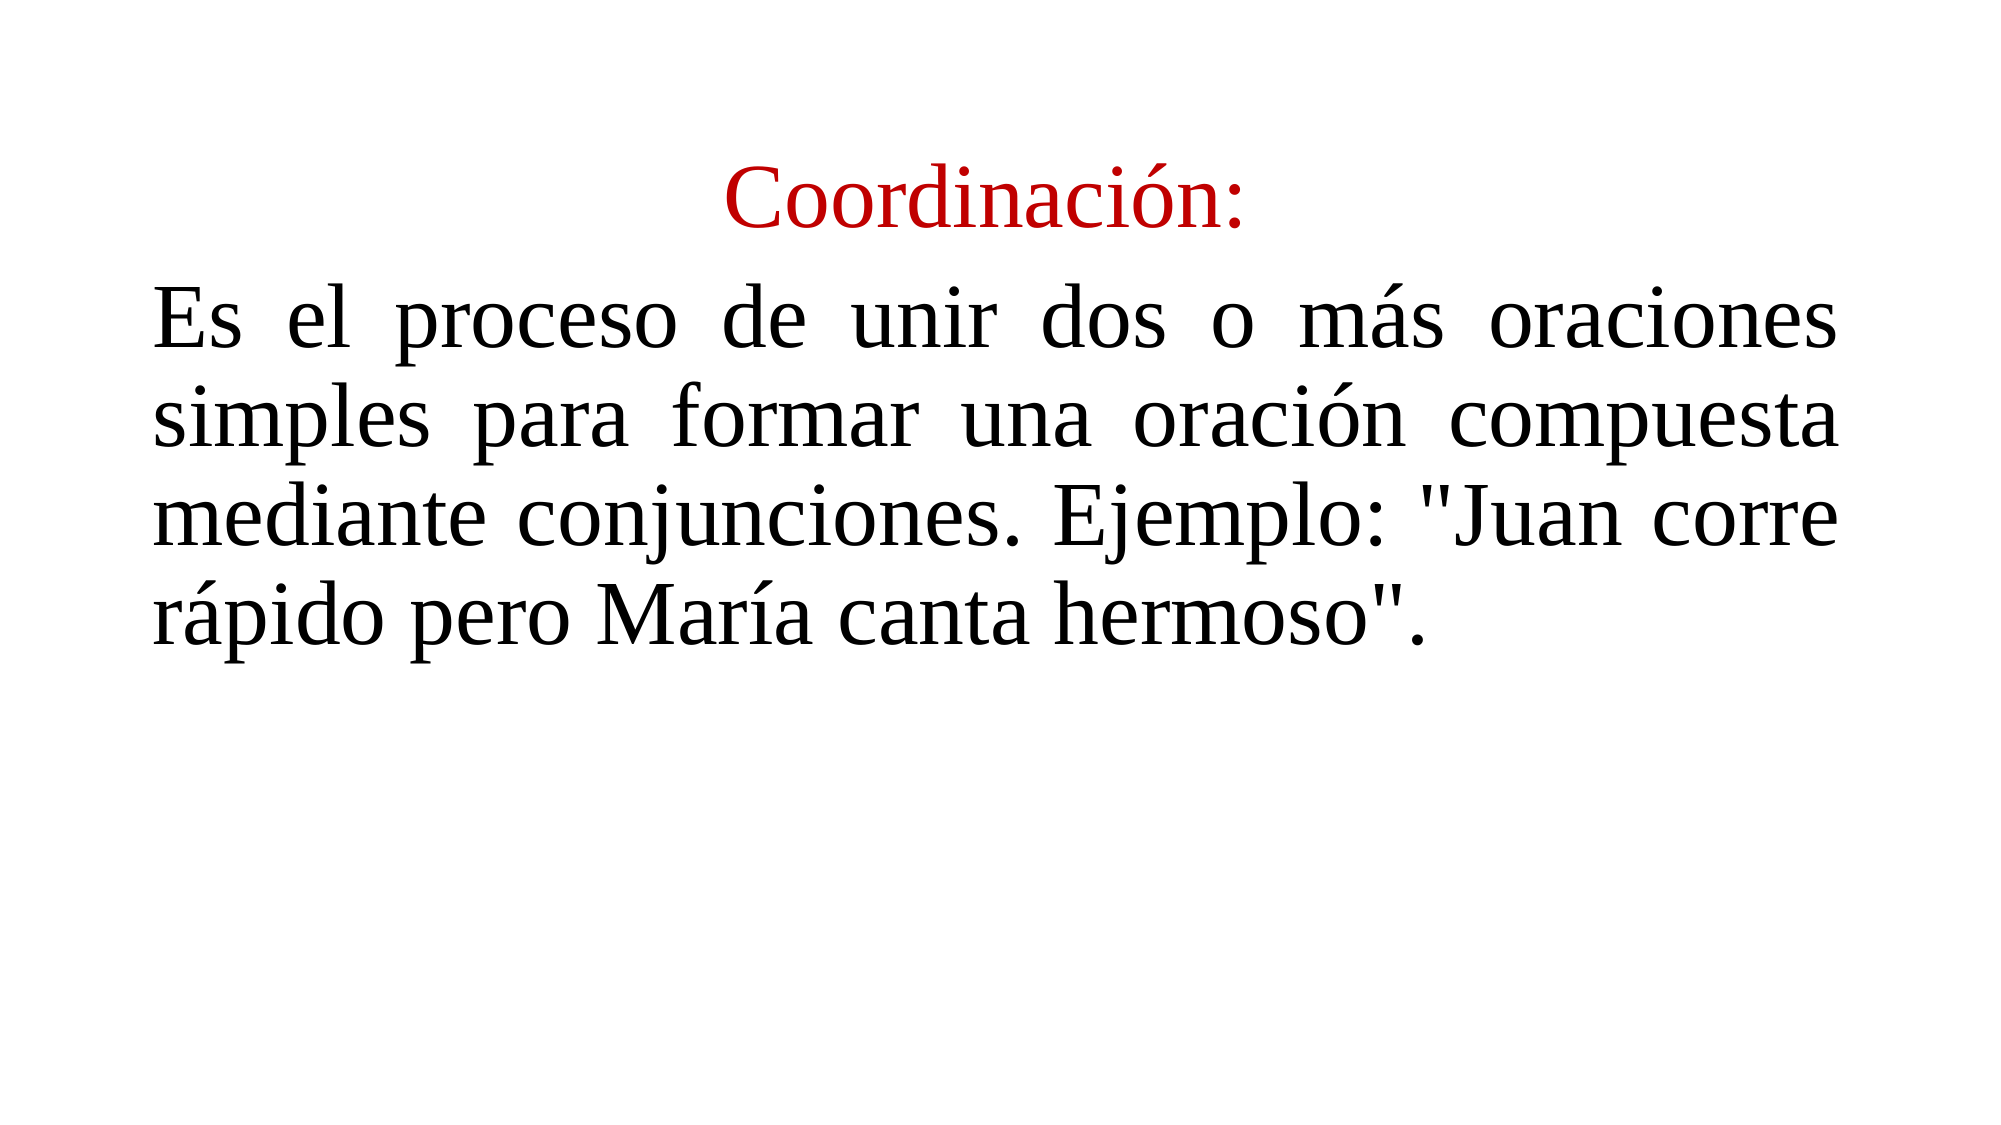

# Coordinación:
Es el proceso de unir dos o más oraciones simples para formar una oración compuesta mediante conjunciones. Ejemplo: "Juan corre rápido pero María canta hermoso".